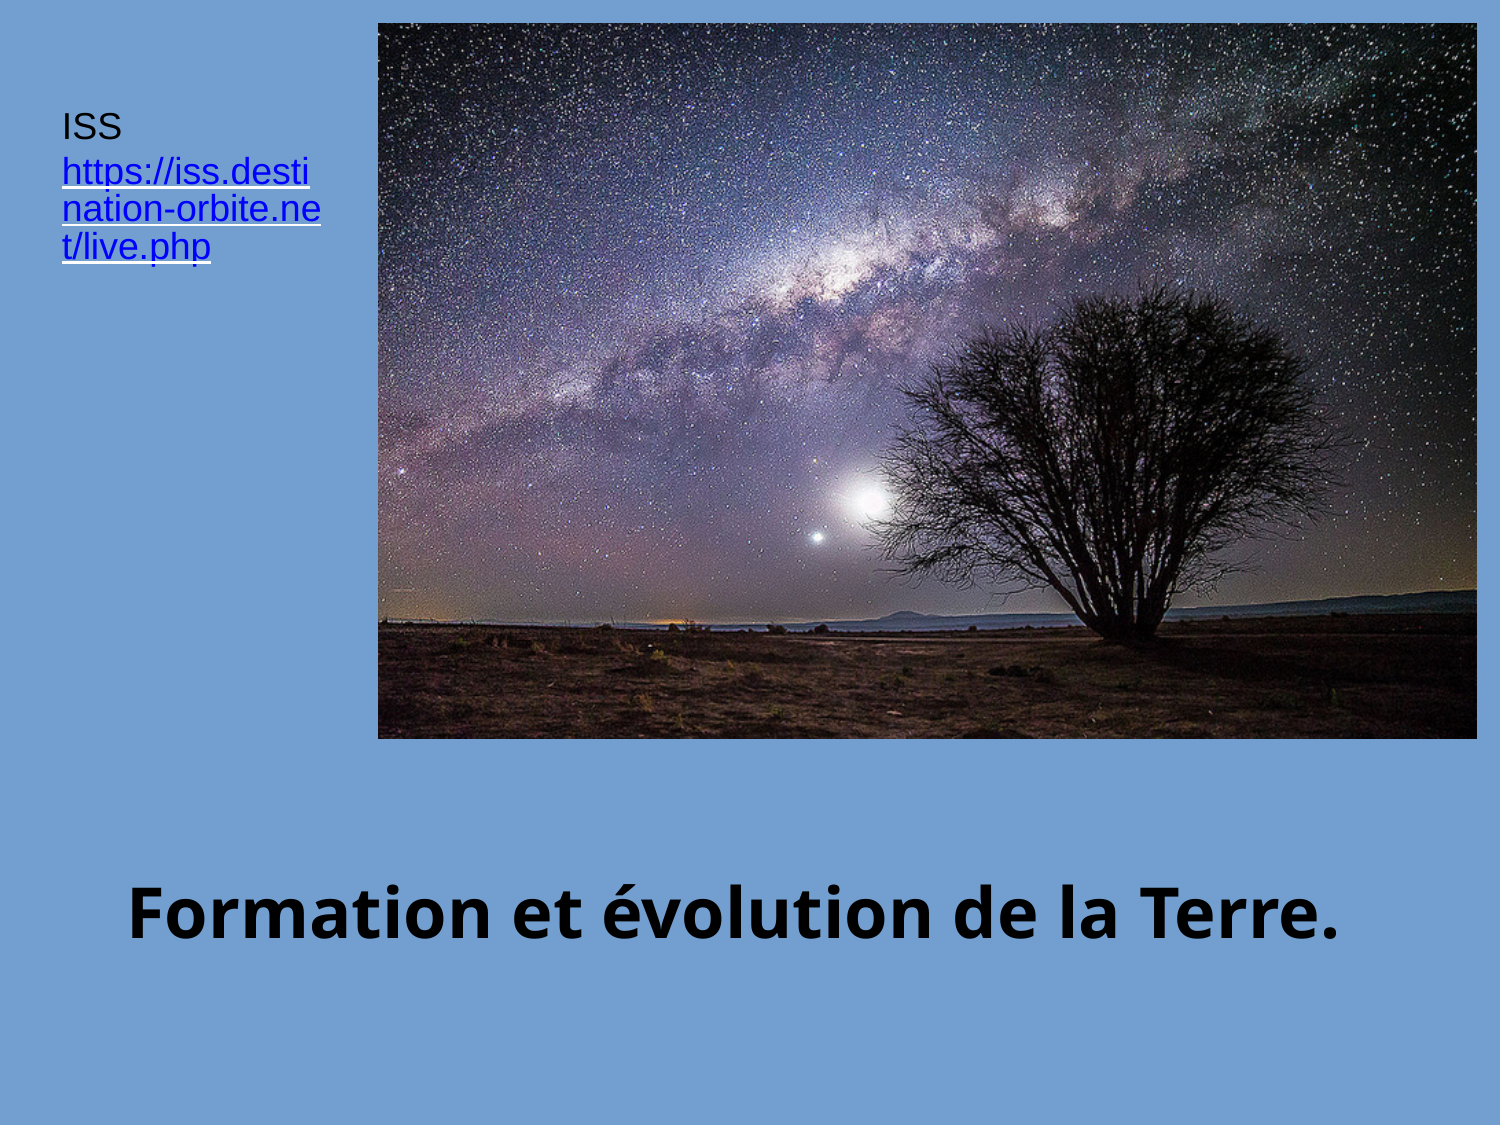

ISShttps://iss.destination-orbite.net/live.php
Formation et évolution de la Terre.